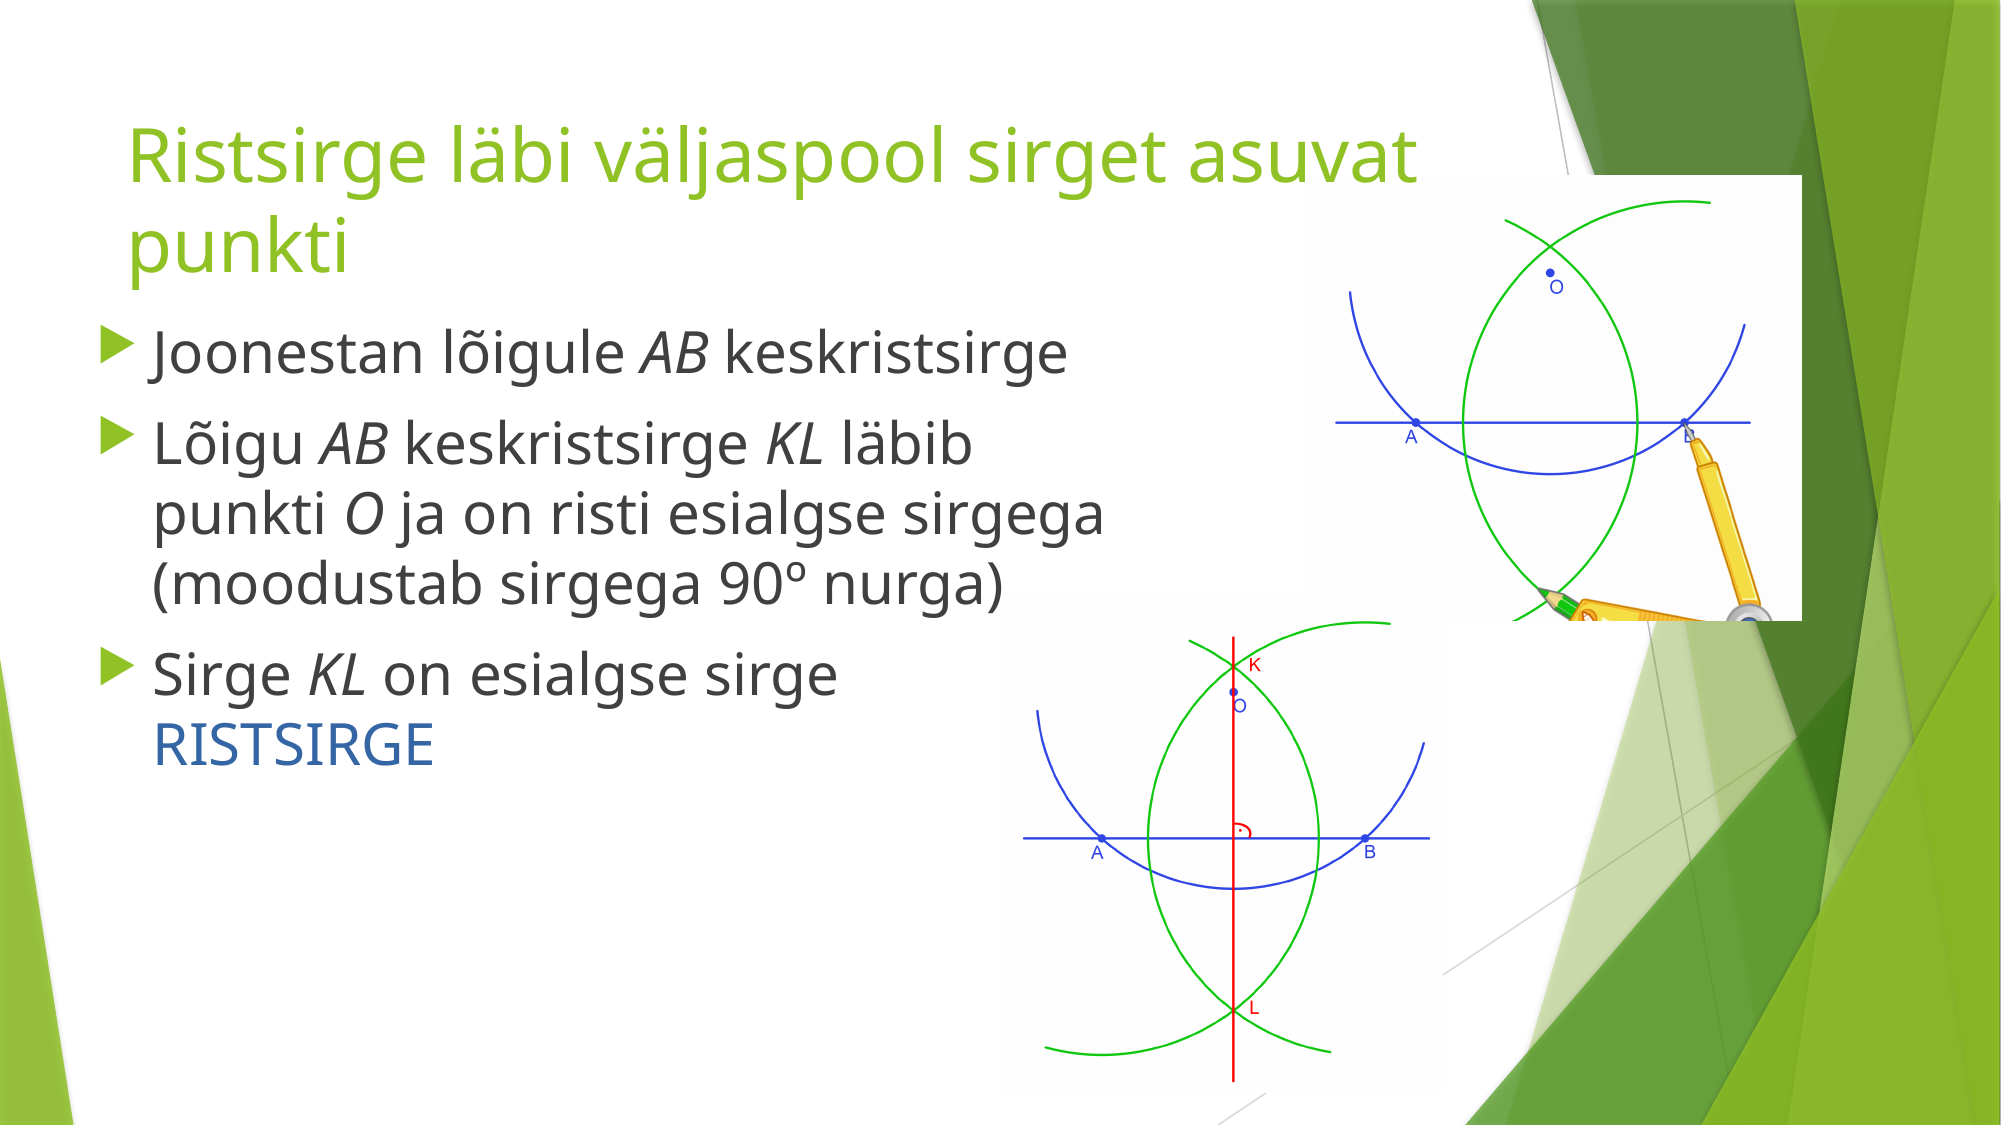

# Ristsirge läbi väljaspool sirget asuvat punkti
Joonestan lõigule AB keskristsirge
Lõigu AB keskristsirge KL läbib punkti O ja on risti esialgse sirgega (moodustab sirgega 90º nurga)
Sirge KL on esialgse sirge RISTSIRGE